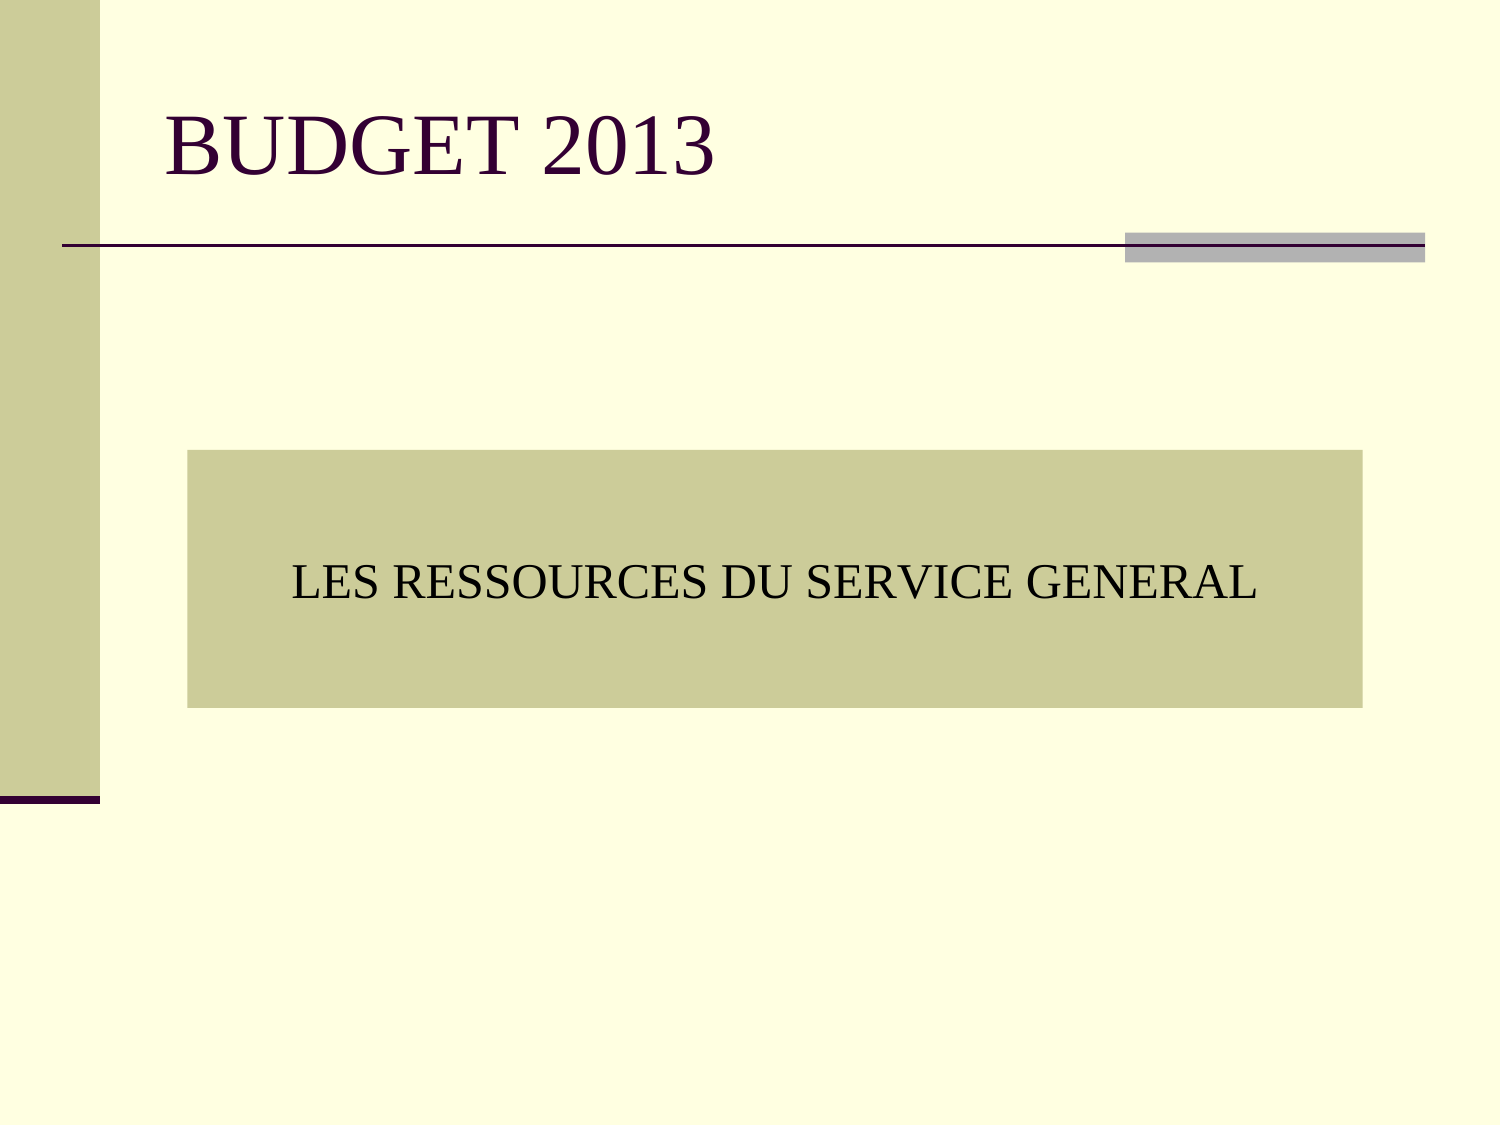

# BUDGET 2013
LES RESSOURCES DU SERVICE GENERAL